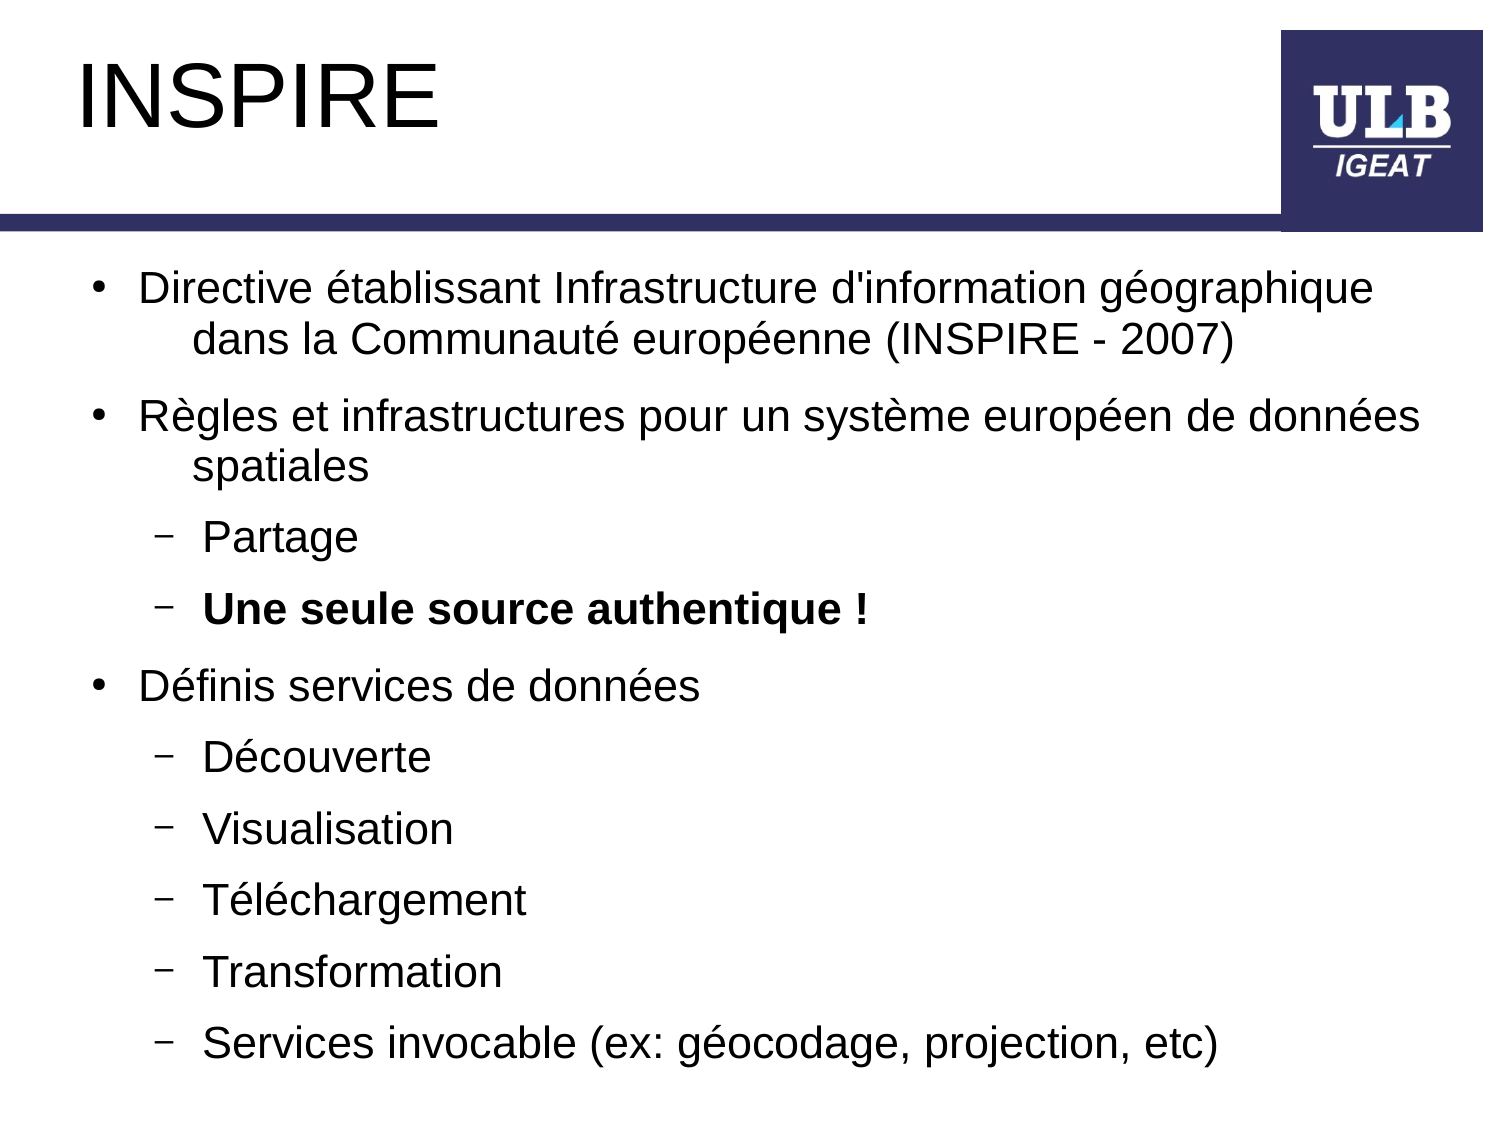

# INSPIRE
Directive établissant Infrastructure d'information géographique dans la Communauté européenne (INSPIRE - 2007)
Règles et infrastructures pour un système européen de données spatiales
Partage
Une seule source authentique !
Définis services de données
Découverte
Visualisation
Téléchargement
Transformation
Services invocable (ex: géocodage, projection, etc)